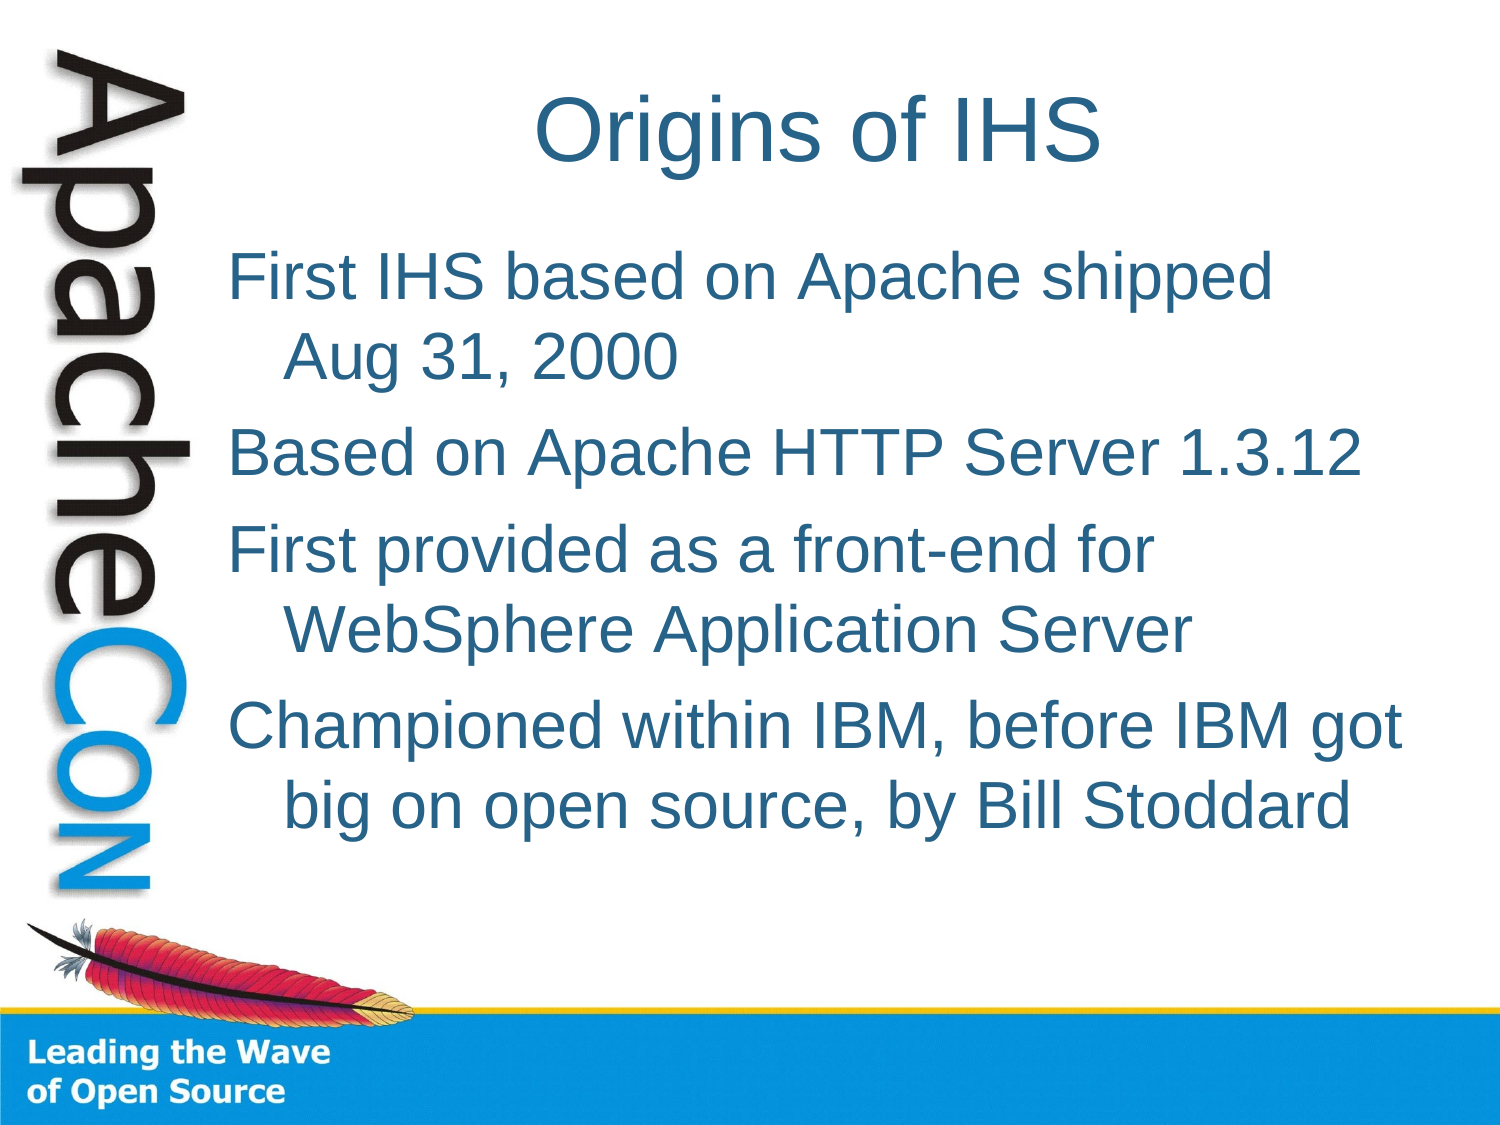

# Origins of IHS
First IHS based on Apache shipped Aug 31, 2000
Based on Apache HTTP Server 1.3.12
First provided as a front-end for WebSphere Application Server
Championed within IBM, before IBM got big on open source, by Bill Stoddard